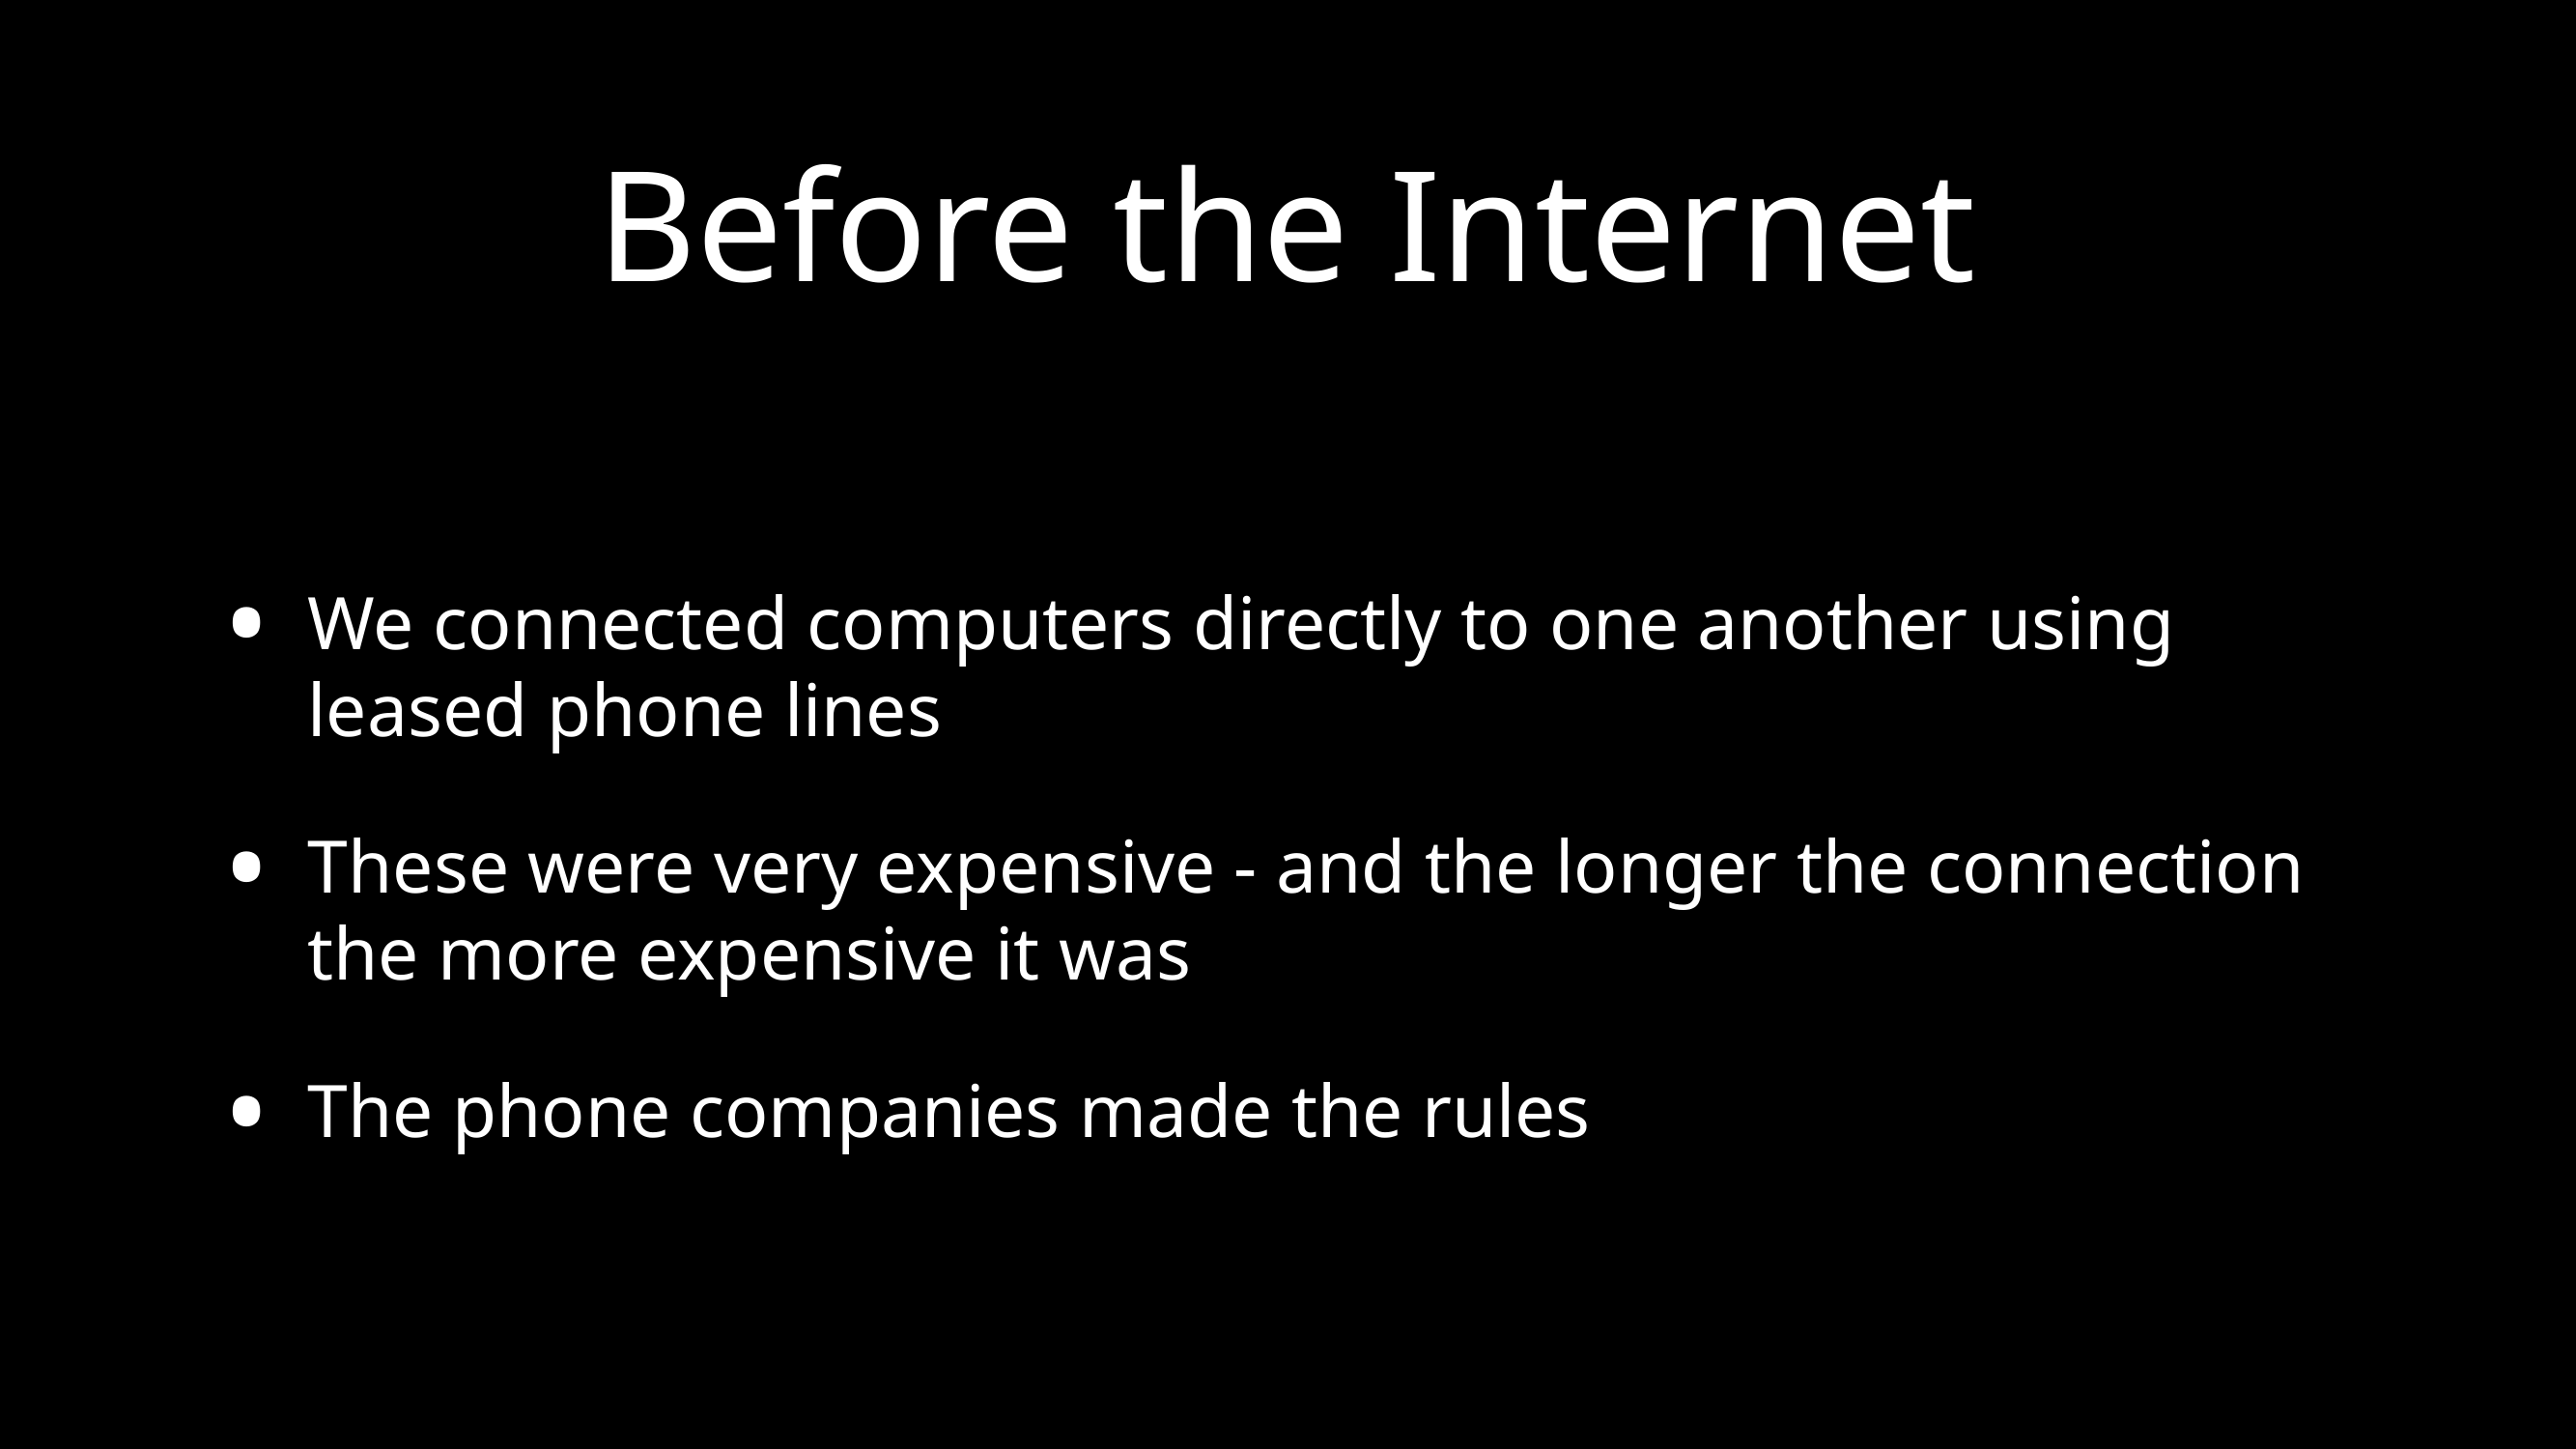

# Before the Internet
We connected computers directly to one another using leased phone lines
These were very expensive - and the longer the connection the more expensive it was
The phone companies made the rules